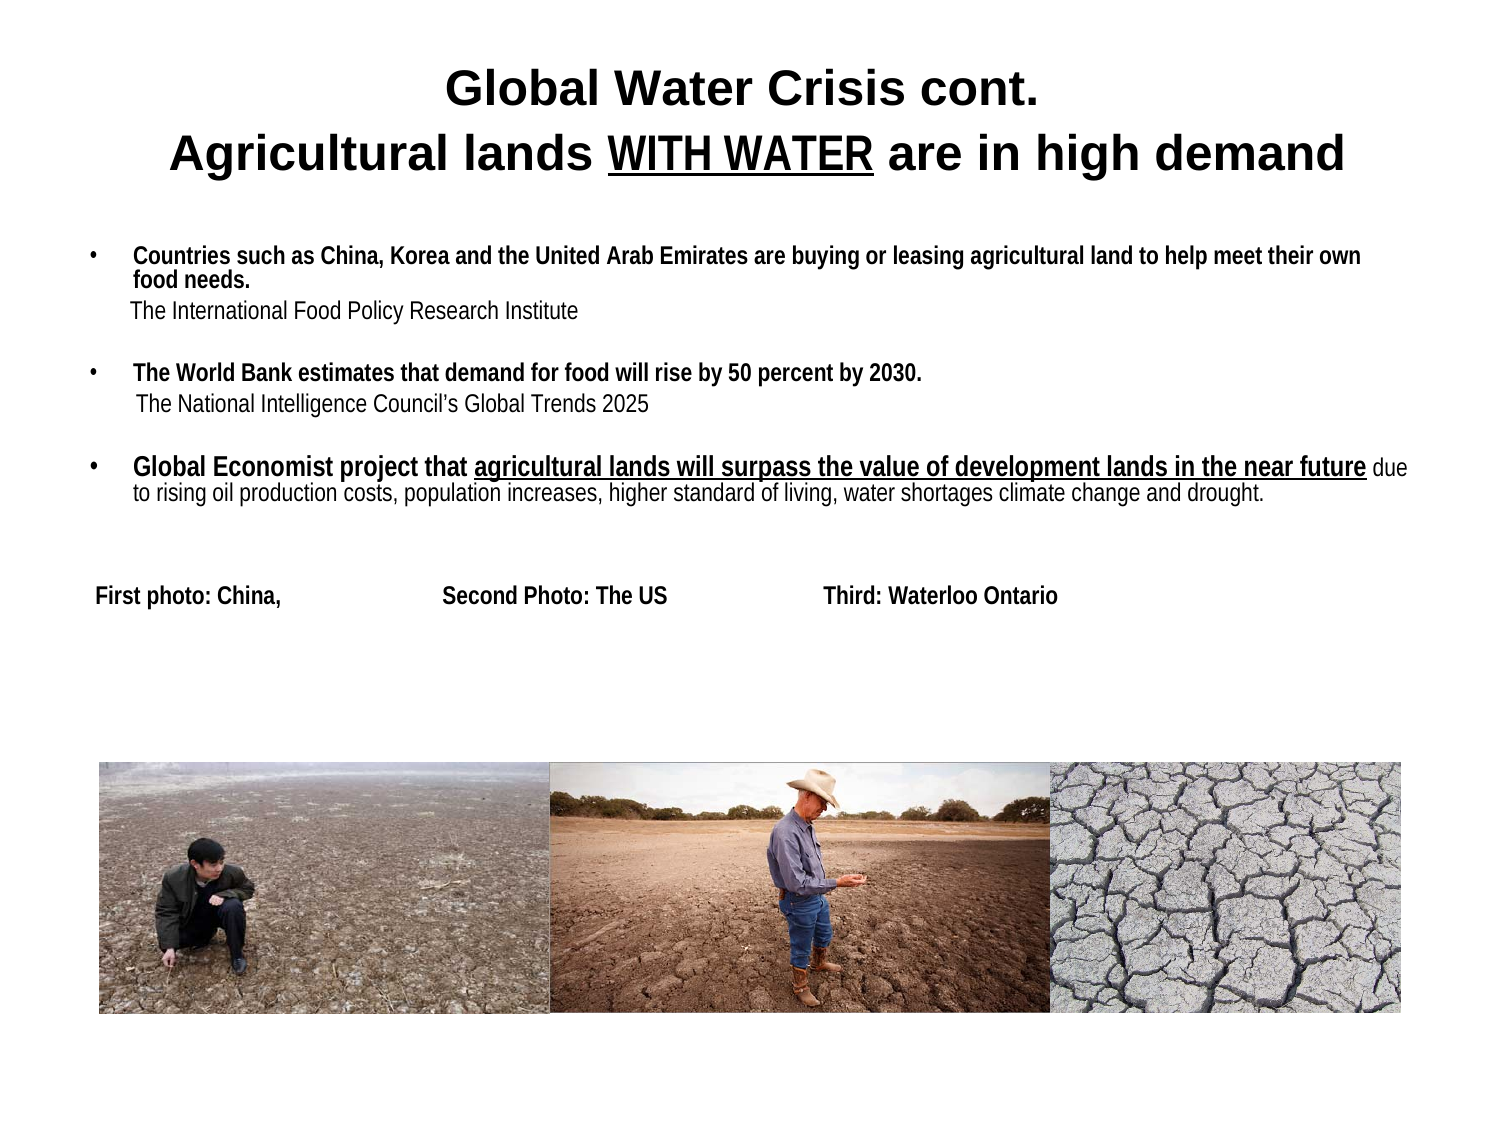

# Global Water Crisis cont. Agricultural lands WITH WATER are in high demand
Countries such as China, Korea and the United Arab Emirates are buying or leasing agricultural land to help meet their own food needs.
 The International Food Policy Research Institute
The World Bank estimates that demand for food will rise by 50 percent by 2030.
 The National Intelligence Council’s Global Trends 2025
Global Economist project that agricultural lands will surpass the value of development lands in the near future due to rising oil production costs, population increases, higher standard of living, water shortages climate change and drought.
 First photo: China, Second Photo: The US Third: Waterloo Ontario